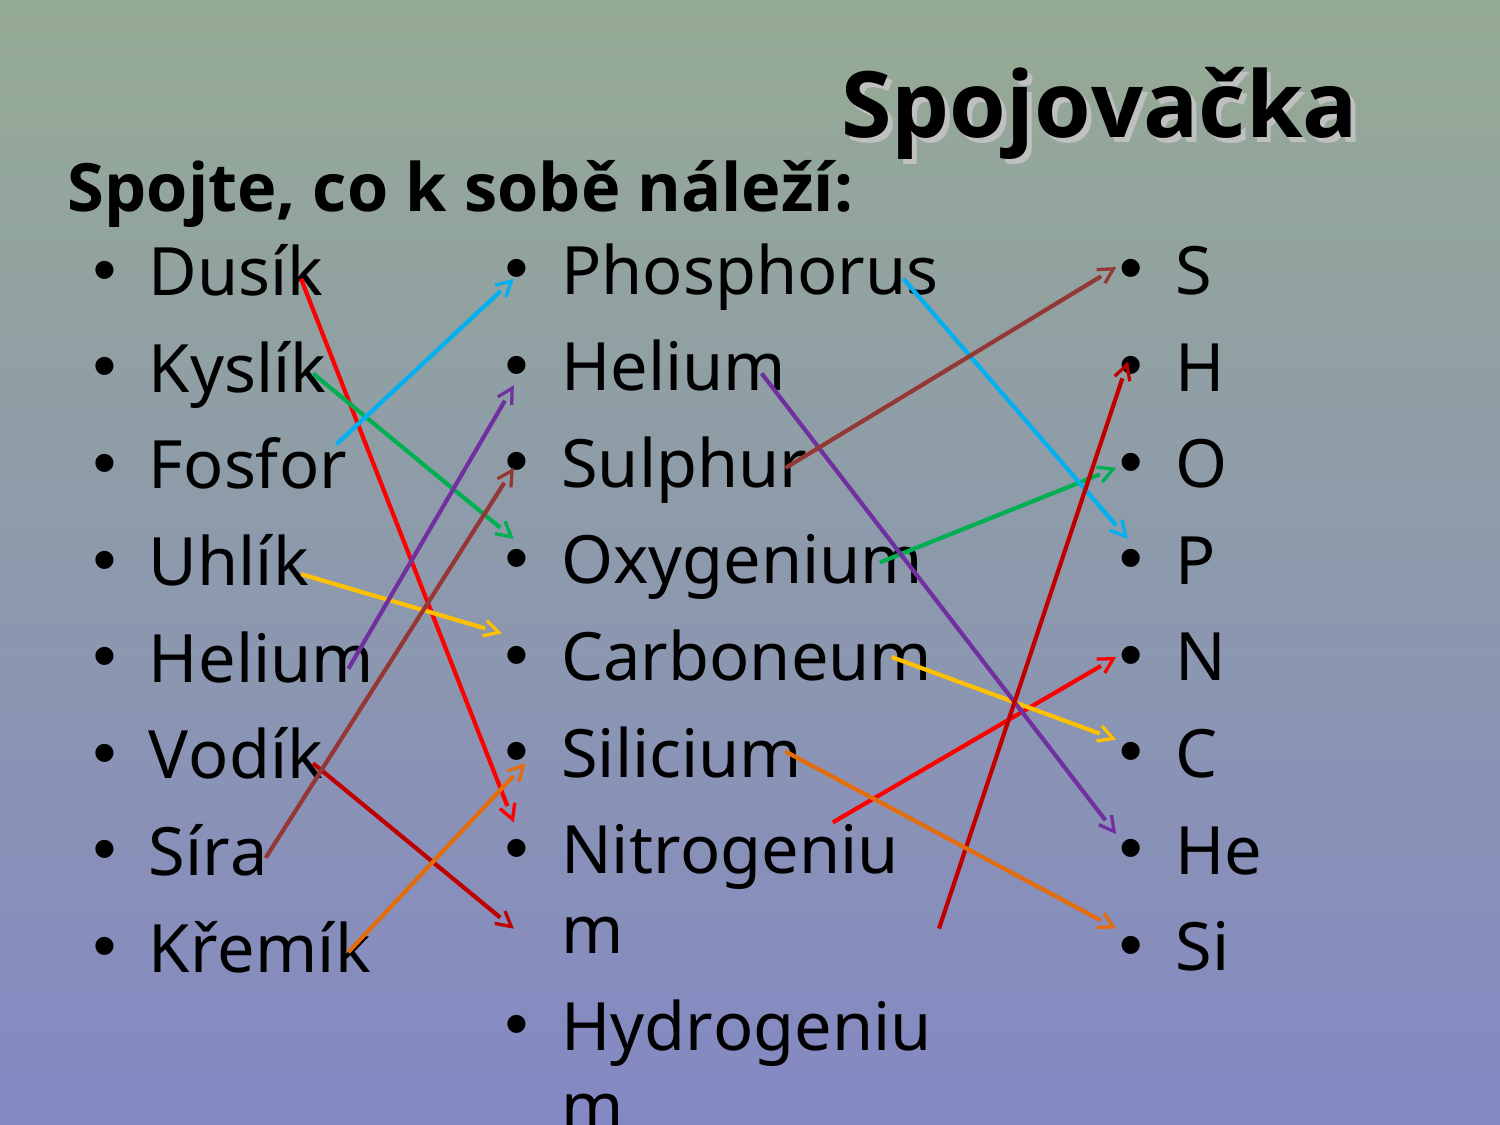

# Spojovačka
Spojte, co k sobě náleží:
Phosphorus
Helium
Sulphur
Oxygenium
Carboneum
Silicium
Nitrogenium
Hydrogenium
S
H
O
P
N
C
He
Si
Dusík
Kyslík
Fosfor
Uhlík
Helium
Vodík
Síra
Křemík